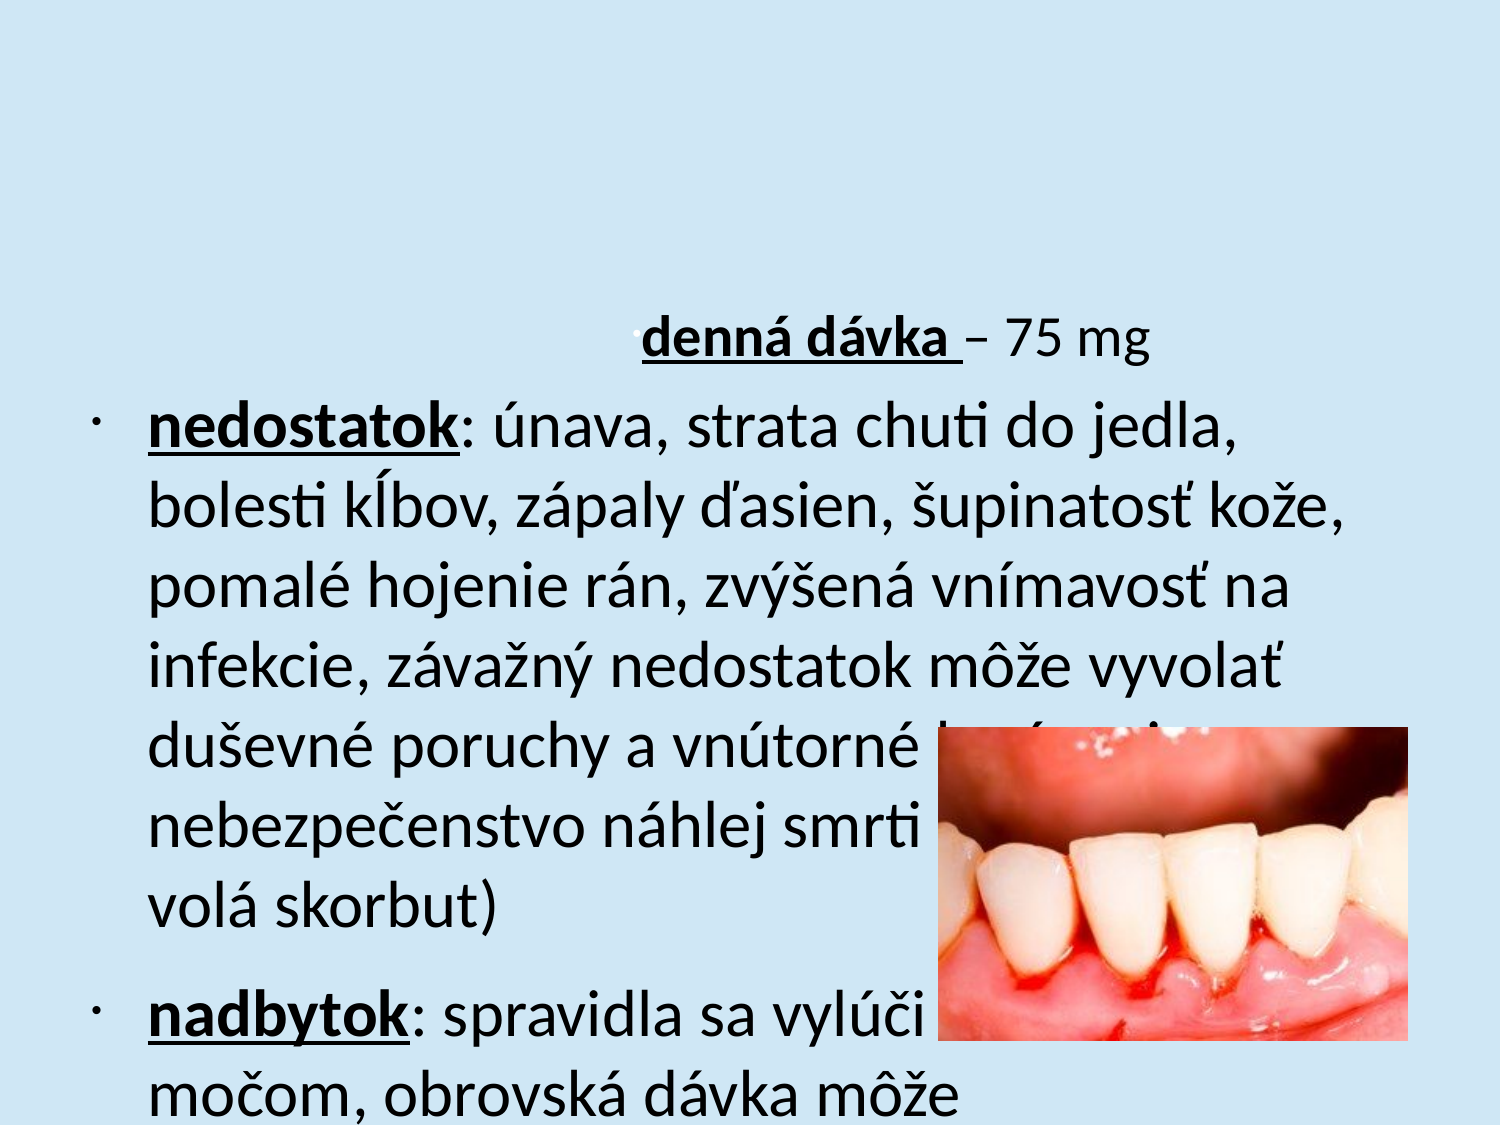

denná dávka – 75 mg
# nedostatok: únava, strata chuti do jedla, bolesti kĺbov, zápaly ďasien, šupinatosť kože, pomalé hojenie rán, zvýšená vnímavosť na infekcie, závažný nedostatok môže vyvolať duševné poruchy a vnútorné krvácanie, nebezpečenstvo náhlej smrti (ochorenie sa volá skorbut)
nadbytok: spravidla sa vylúči
močom, obrovská dávka môže
vyvolať napr. tvorbu močových
kameňov